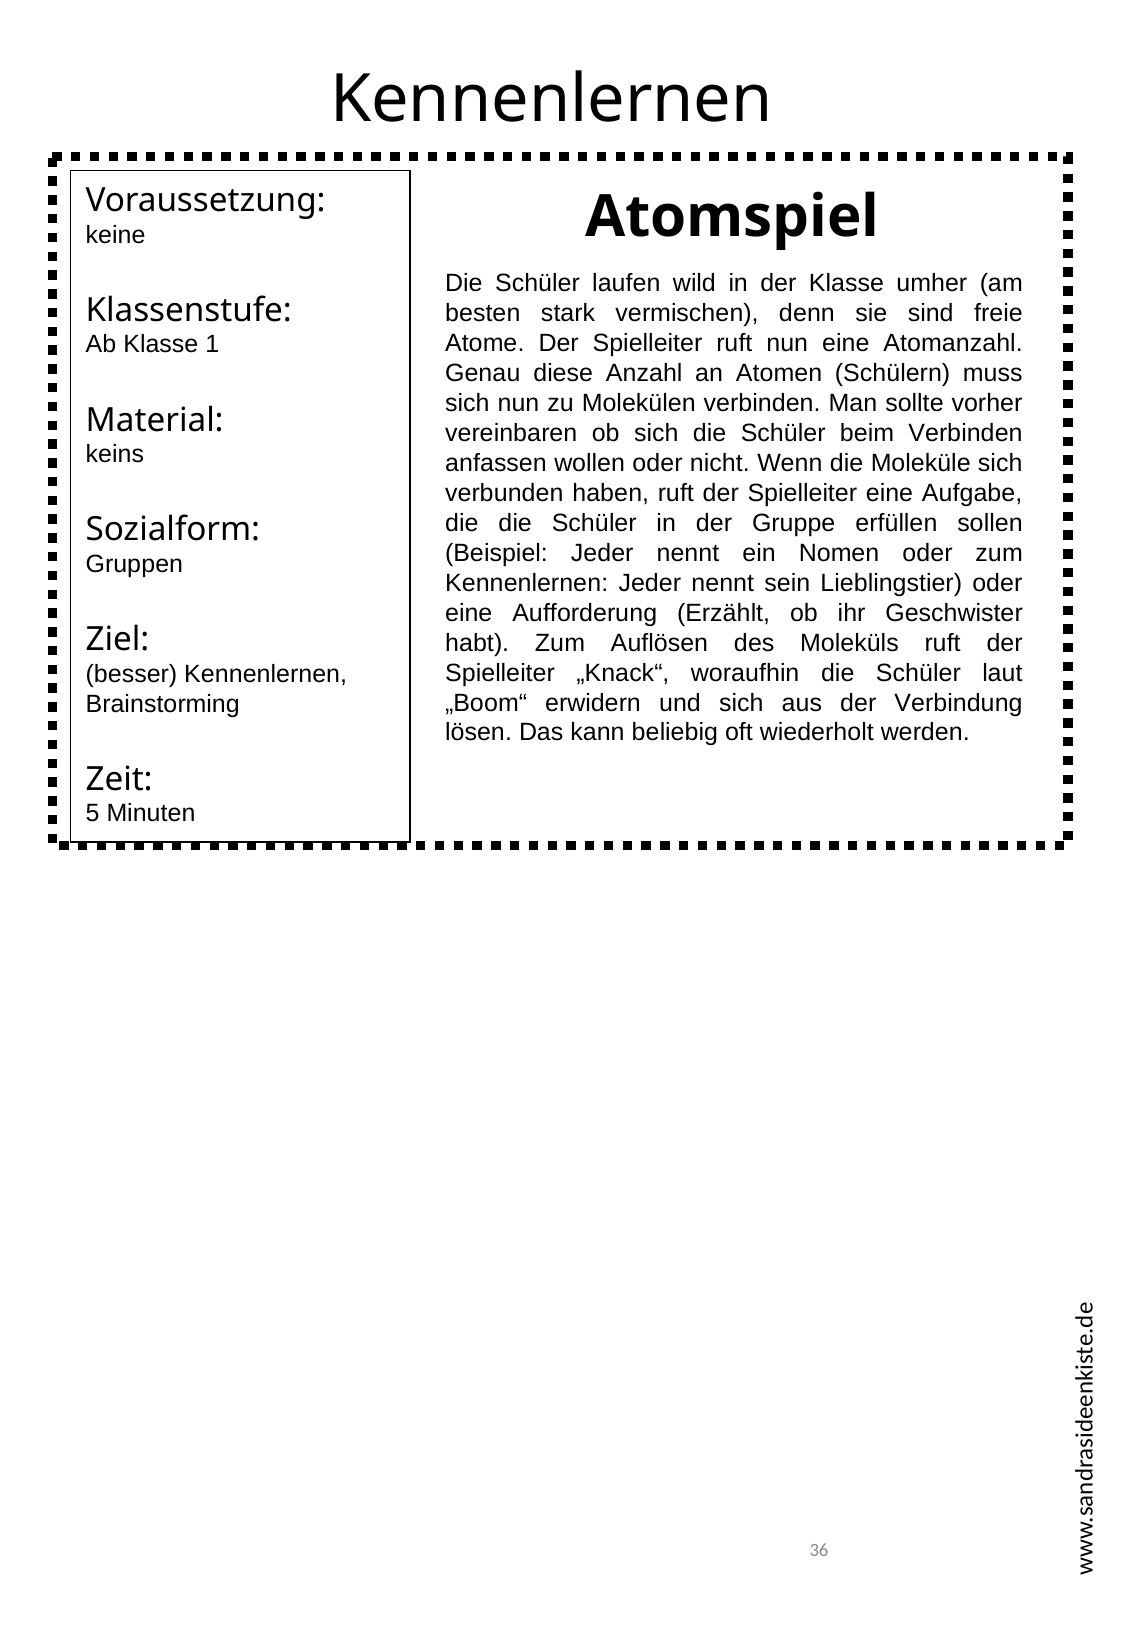

Kennenlernen
Voraussetzung:
keine
Klassenstufe:
Ab Klasse 1
Material:
keins
Sozialform:
Gruppen
Ziel:
(besser) Kennenlernen, Brainstorming
Zeit:
5 Minuten
Atomspiel
Die Schüler laufen wild in der Klasse umher (am besten stark vermischen), denn sie sind freie Atome. Der Spielleiter ruft nun eine Atomanzahl. Genau diese Anzahl an Atomen (Schülern) muss sich nun zu Molekülen verbinden. Man sollte vorher vereinbaren ob sich die Schüler beim Verbinden anfassen wollen oder nicht. Wenn die Moleküle sich verbunden haben, ruft der Spielleiter eine Aufgabe, die die Schüler in der Gruppe erfüllen sollen (Beispiel: Jeder nennt ein Nomen oder zum Kennenlernen: Jeder nennt sein Lieblingstier) oder eine Aufforderung (Erzählt, ob ihr Geschwister habt). Zum Auflösen des Moleküls ruft der Spielleiter „Knack“, woraufhin die Schüler laut „Boom“ erwidern und sich aus der Verbindung lösen. Das kann beliebig oft wiederholt werden.
www.sandrasideenkiste.de